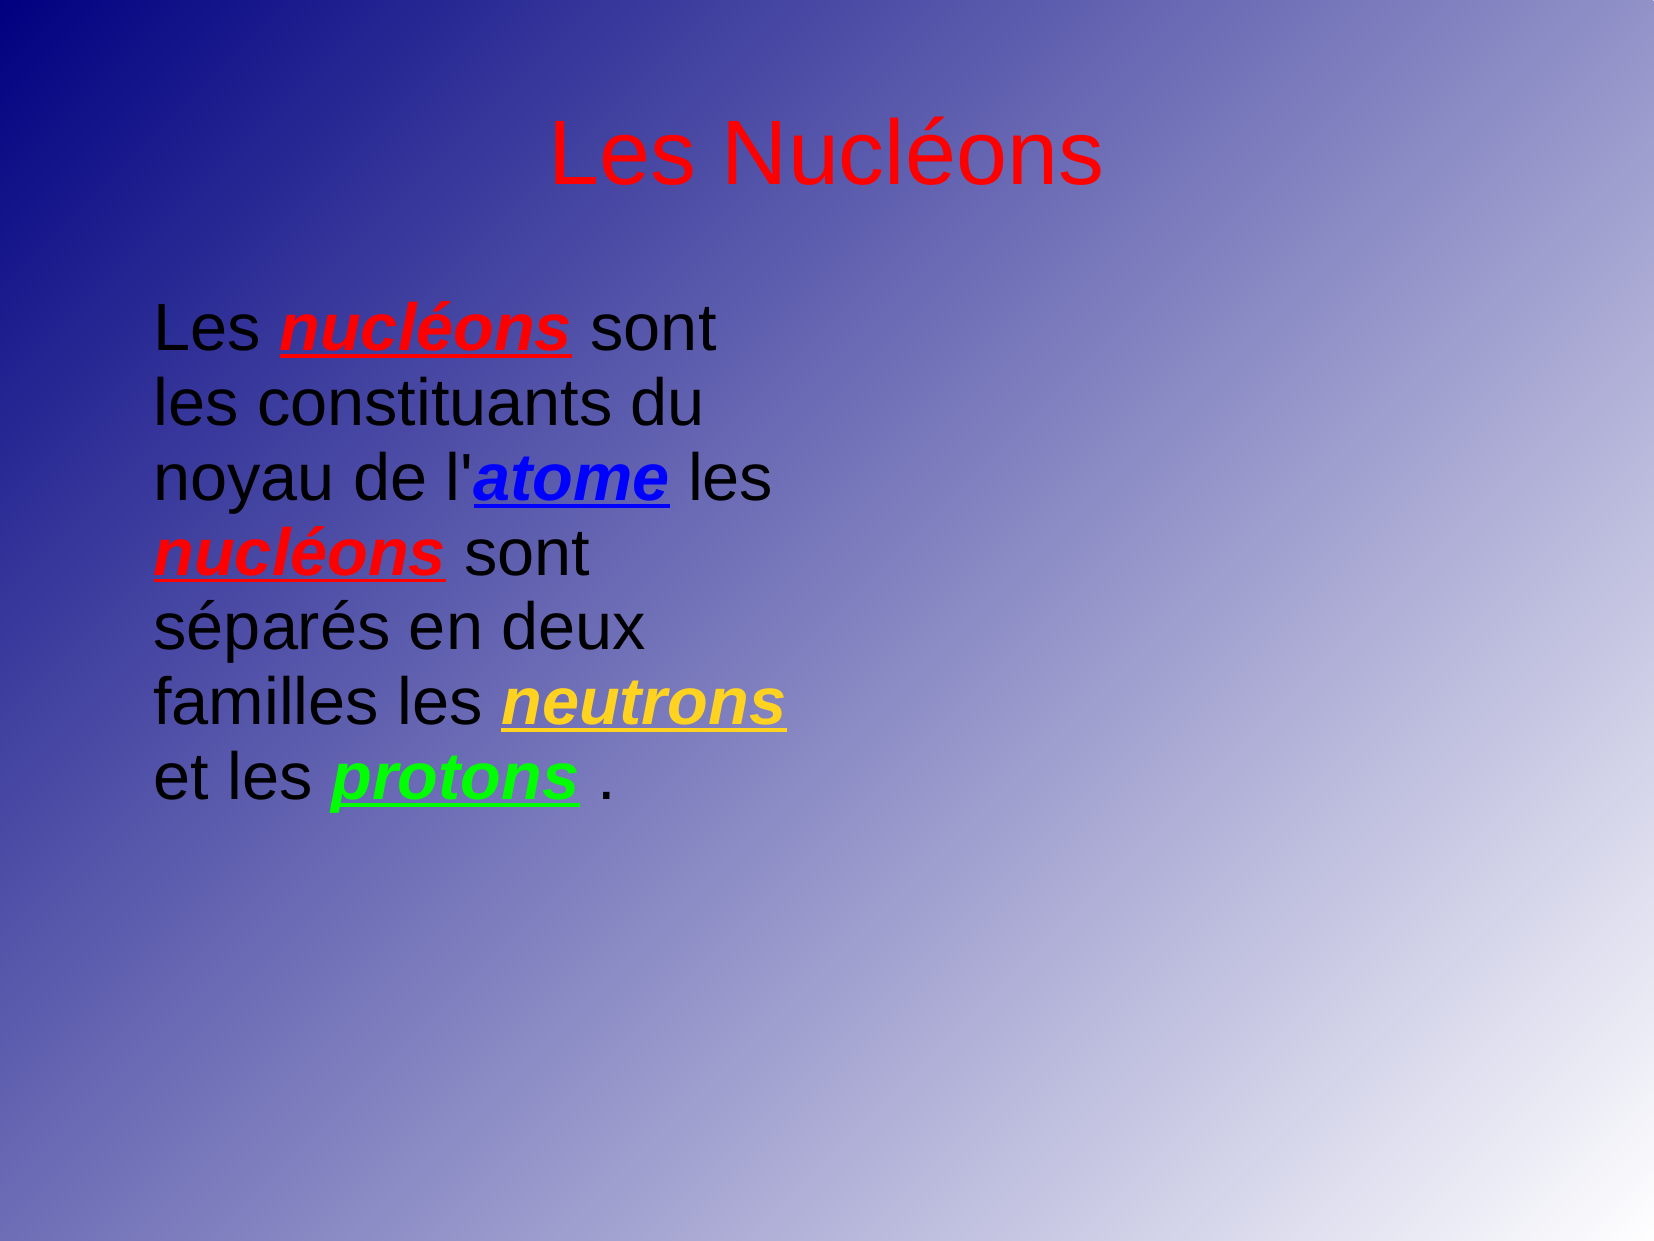

# Les Nucléons
Les nucléons sont les constituants du noyau de l'atome les nucléons sont séparés en deux familles les neutrons et les protons .